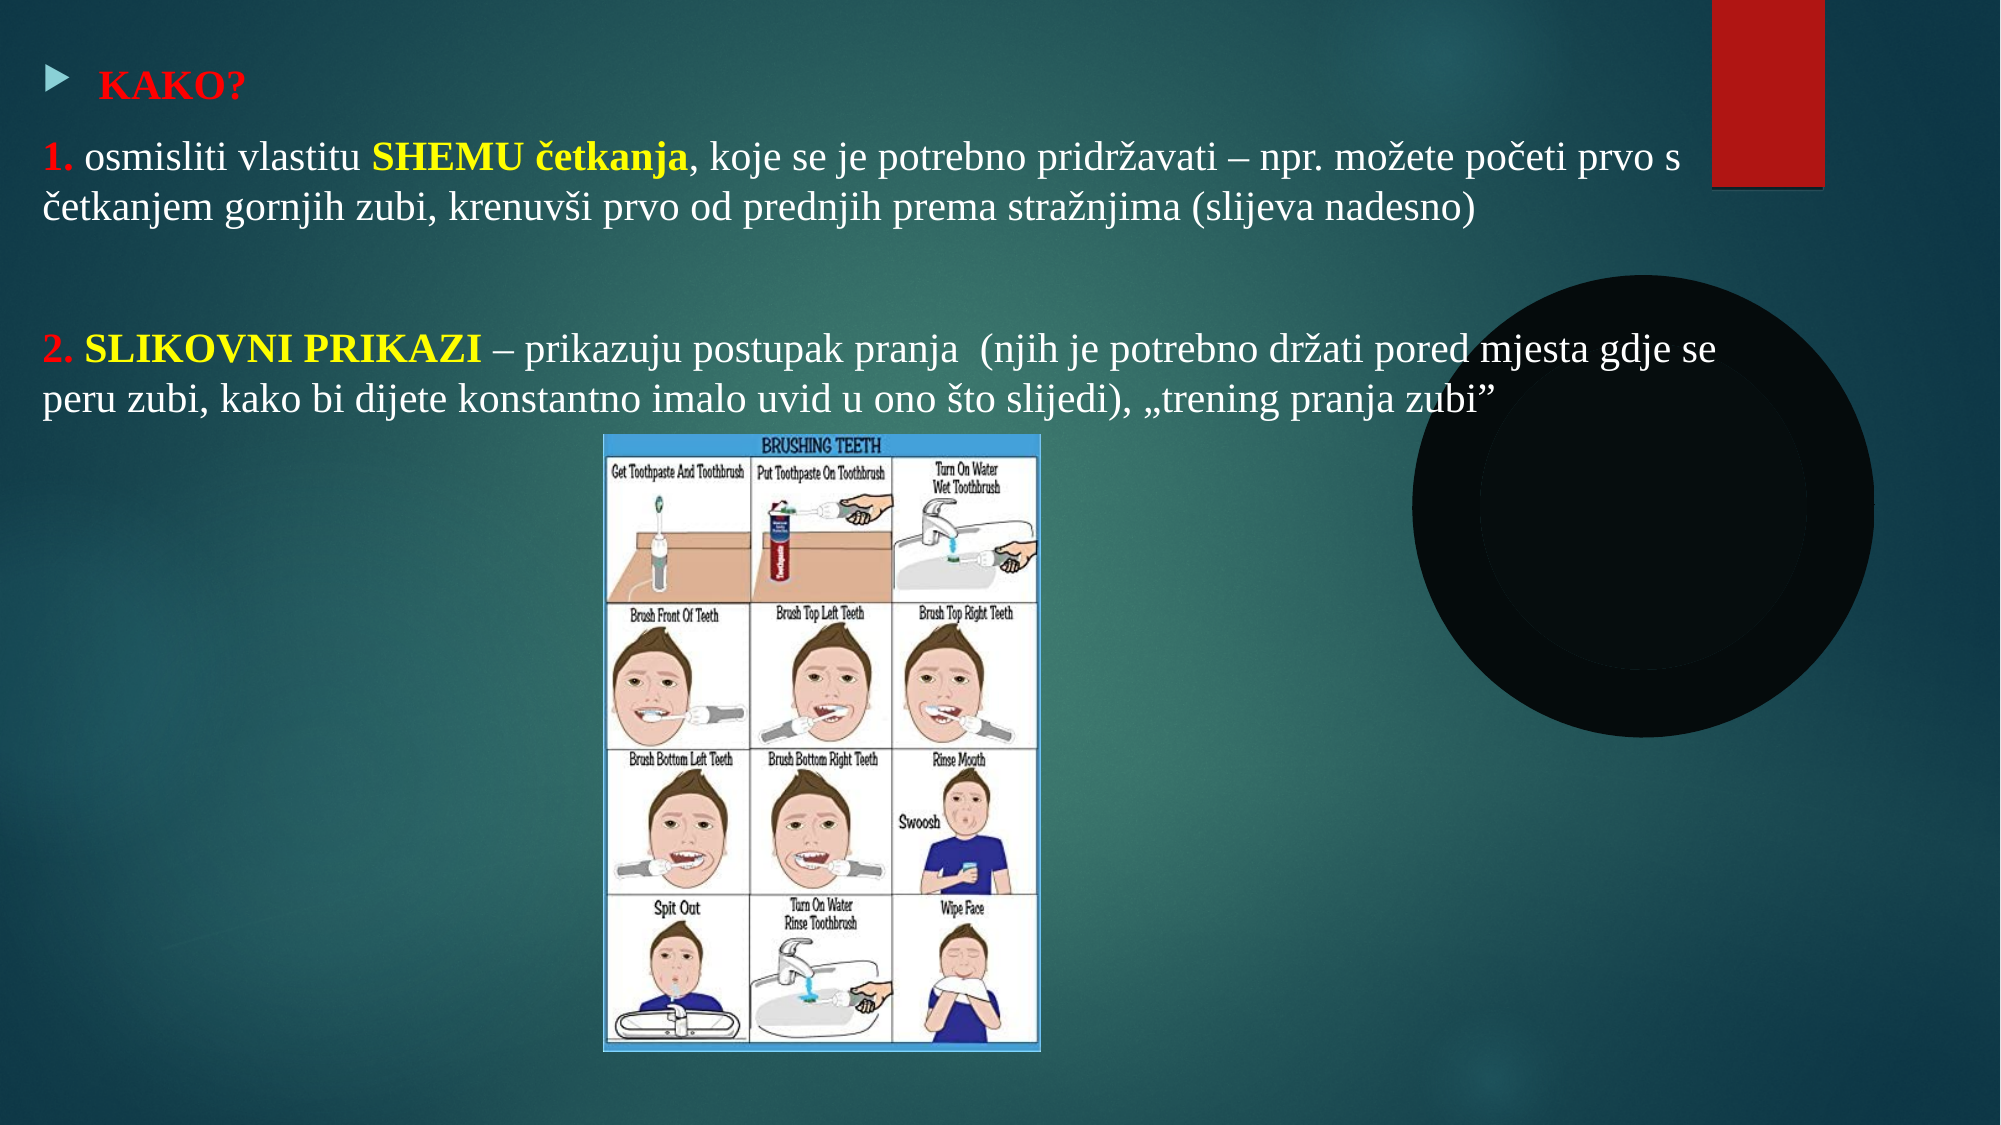

# KAKO?
1. osmisliti vlastitu SHEMU četkanja, koje se je potrebno pridržavati – npr. možete početi prvo s četkanjem gornjih zubi, krenuvši prvo od prednjih prema stražnjima (slijeva nadesno)
2. SLIKOVNI PRIKAZI – prikazuju postupak pranja (njih je potrebno držati pored mjesta gdje se peru zubi, kako bi dijete konstantno imalo uvid u ono što slijedi), „trening pranja zubi”